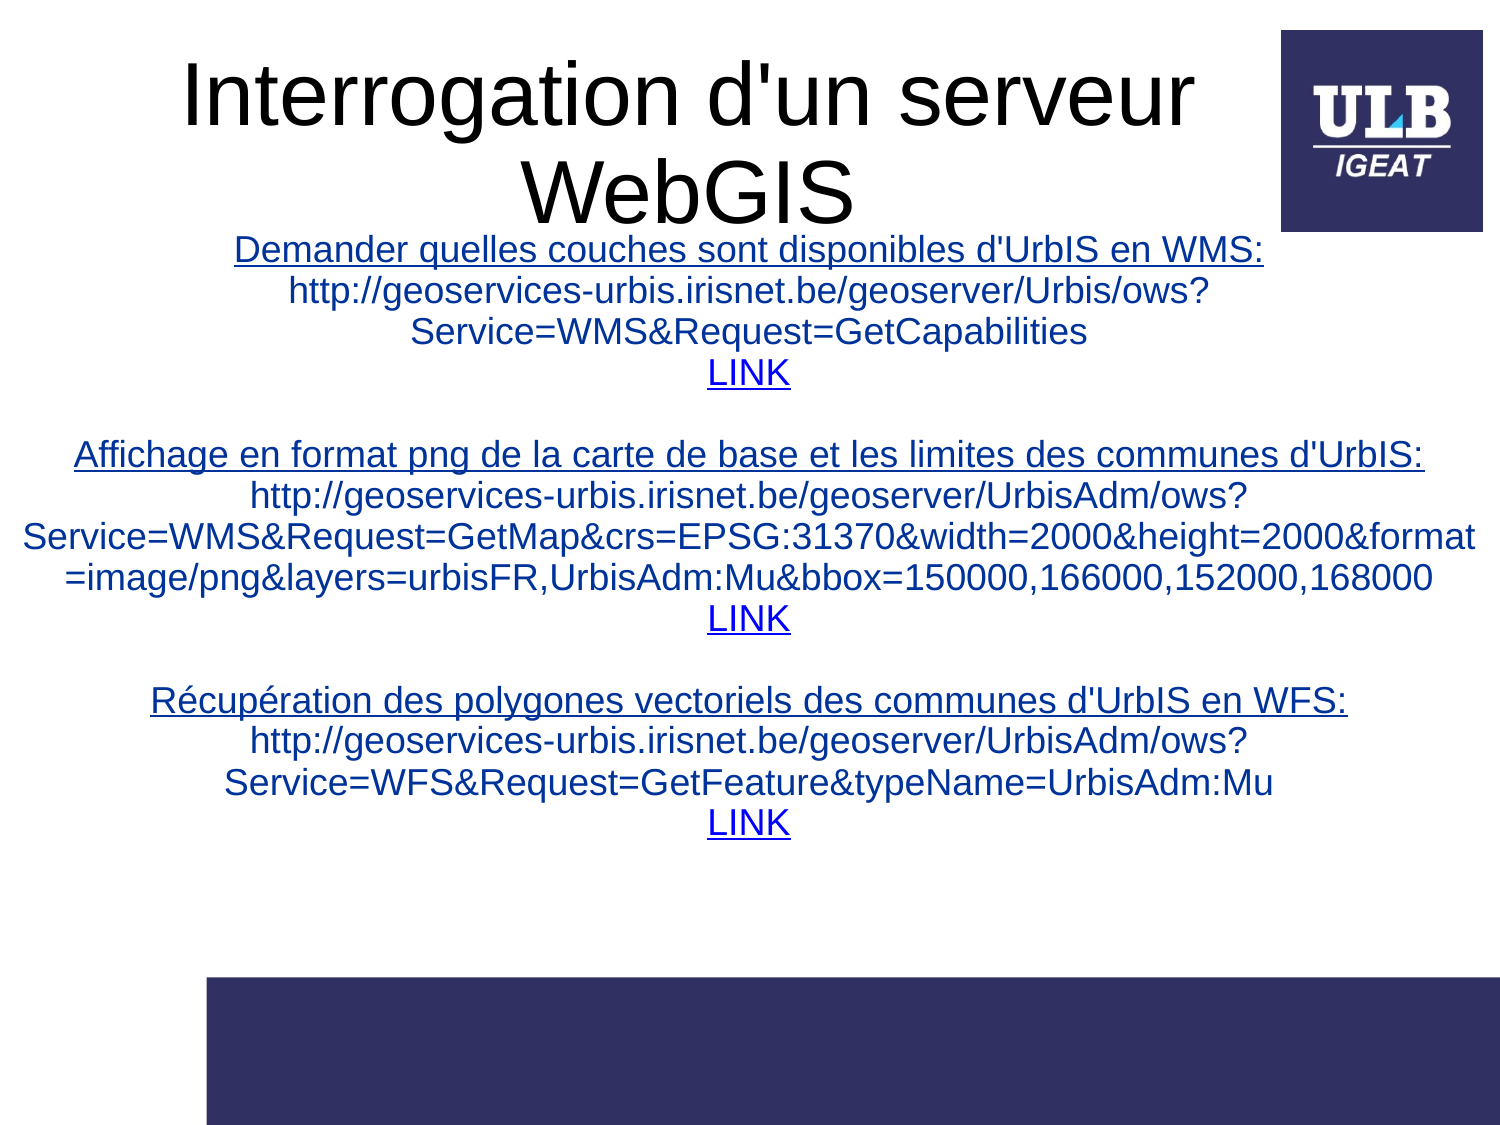

Interrogation d'un serveur WebGIS
Demander quelles couches sont disponibles d'UrbIS en WMS:
http://geoservices-urbis.irisnet.be/geoserver/Urbis/ows?Service=WMS&Request=GetCapabilities
LINK
Affichage en format png de la carte de base et les limites des communes d'UrbIS:
http://geoservices-urbis.irisnet.be/geoserver/UrbisAdm/ows?Service=WMS&Request=GetMap&crs=EPSG:31370&width=2000&height=2000&format=image/png&layers=urbisFR,UrbisAdm:Mu&bbox=150000,166000,152000,168000
LINK
Récupération des polygones vectoriels des communes d'UrbIS en WFS:
http://geoservices-urbis.irisnet.be/geoserver/UrbisAdm/ows?Service=WFS&Request=GetFeature&typeName=UrbisAdm:Mu
LINK